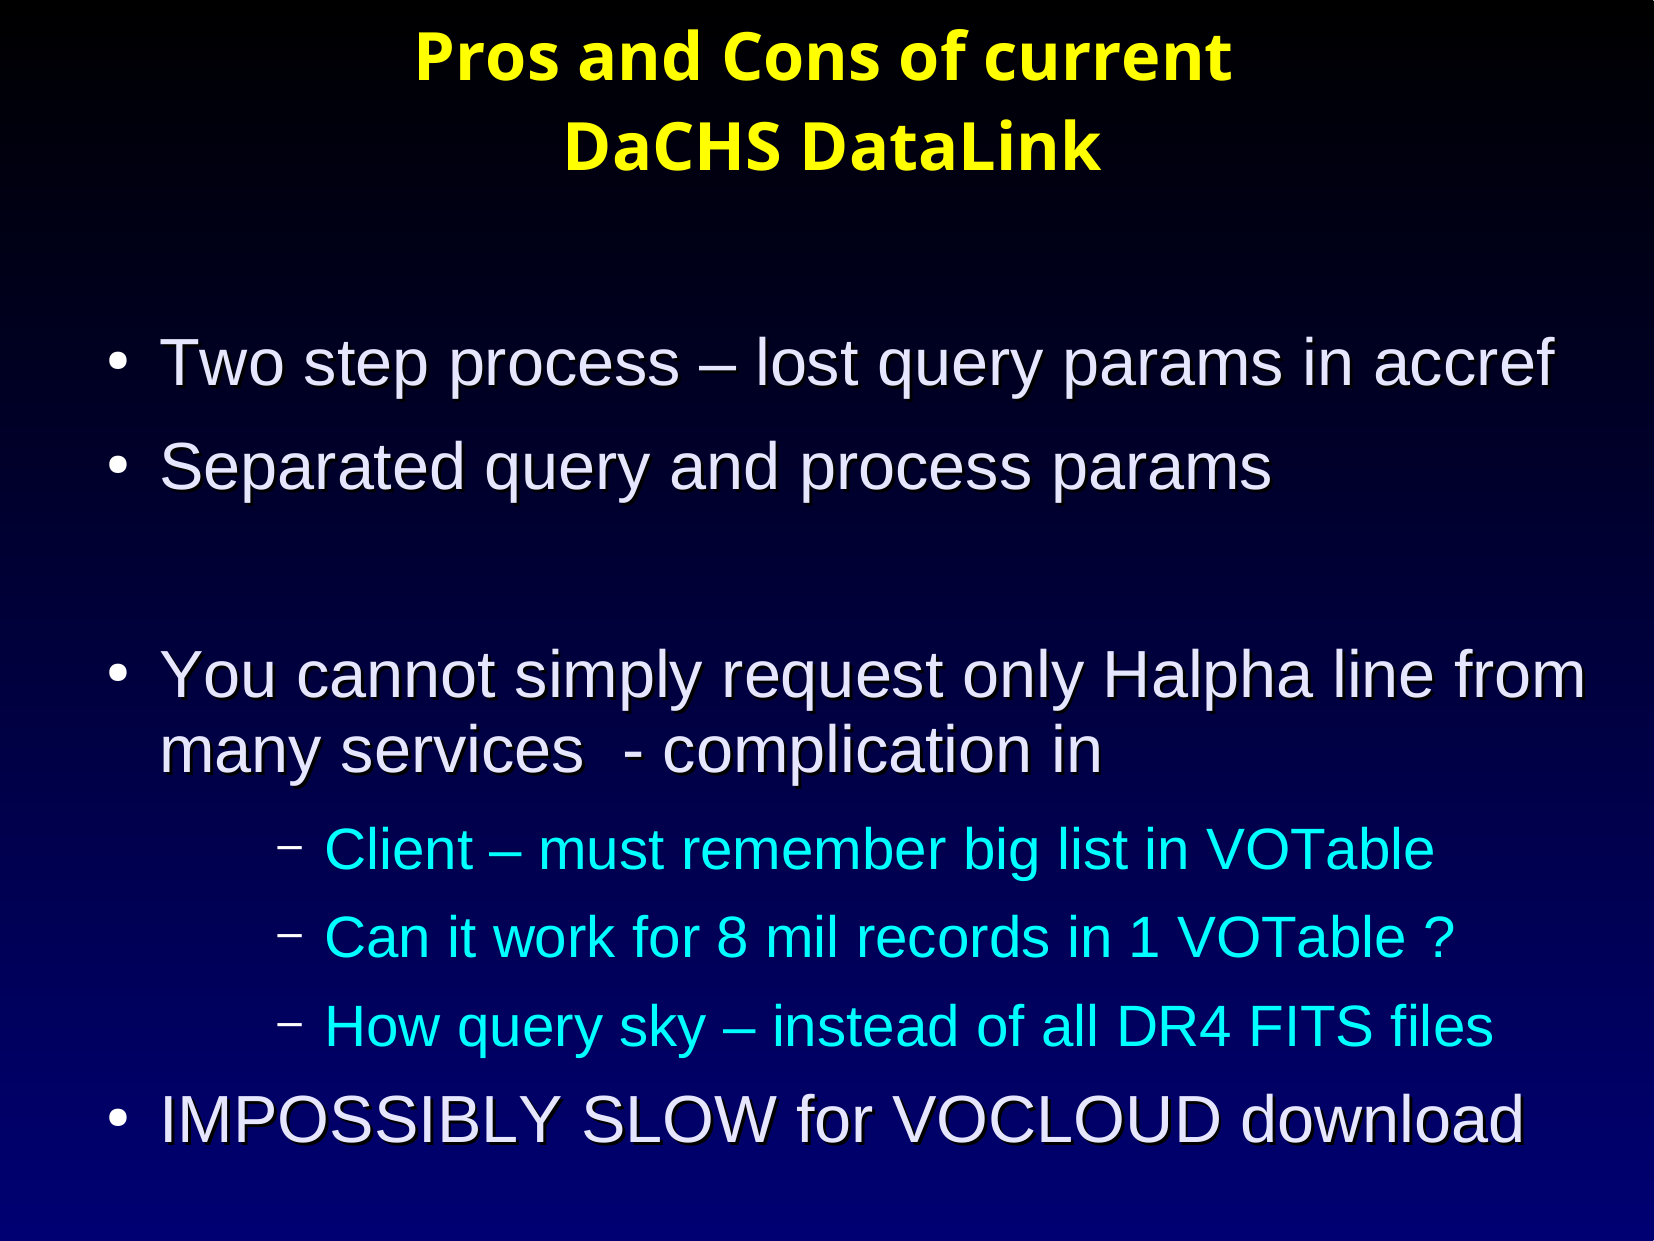

# Pros and Cons of current DaCHS DataLink
Two step process – lost query params in accref
Separated query and process params
You cannot simply request only Halpha line from many services - complication in
Client – must remember big list in VOTable
Can it work for 8 mil records in 1 VOTable ?
How query sky – instead of all DR4 FITS files
IMPOSSIBLY SLOW for VOCLOUD download